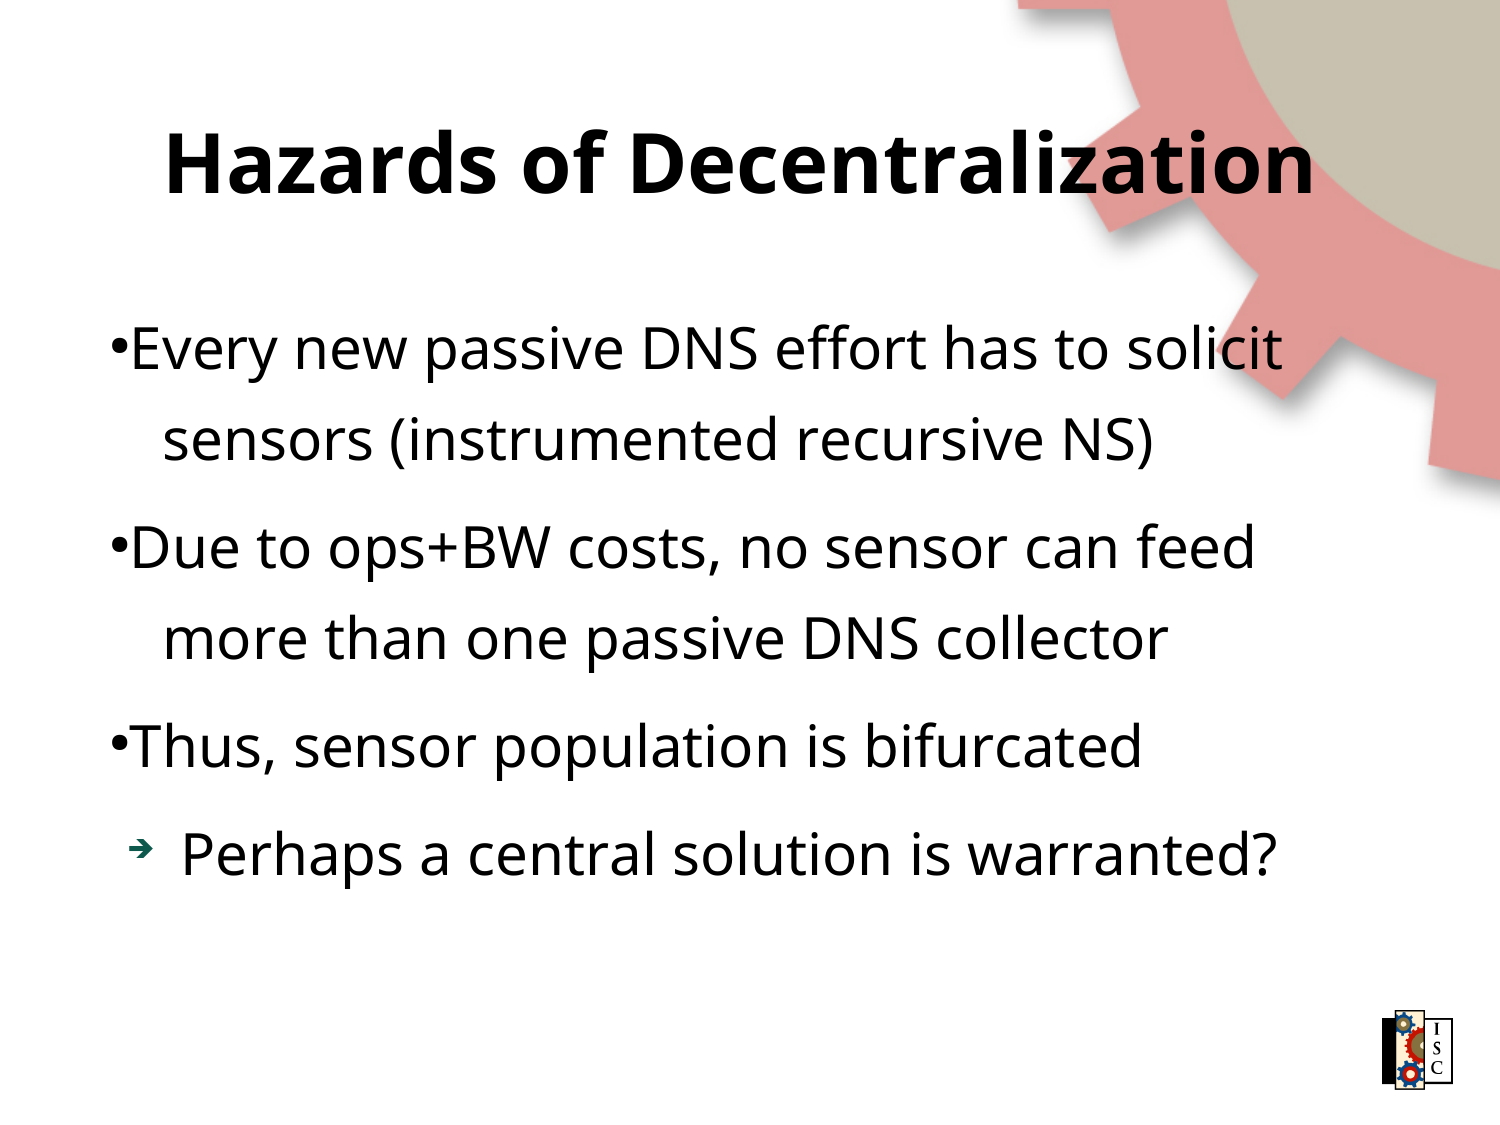

# Hazards of Decentralization
Every new passive DNS effort has to solicit sensors (instrumented recursive NS)
Due to ops+BW costs, no sensor can feed more than one passive DNS collector
Thus, sensor population is bifurcated
Perhaps a central solution is warranted?